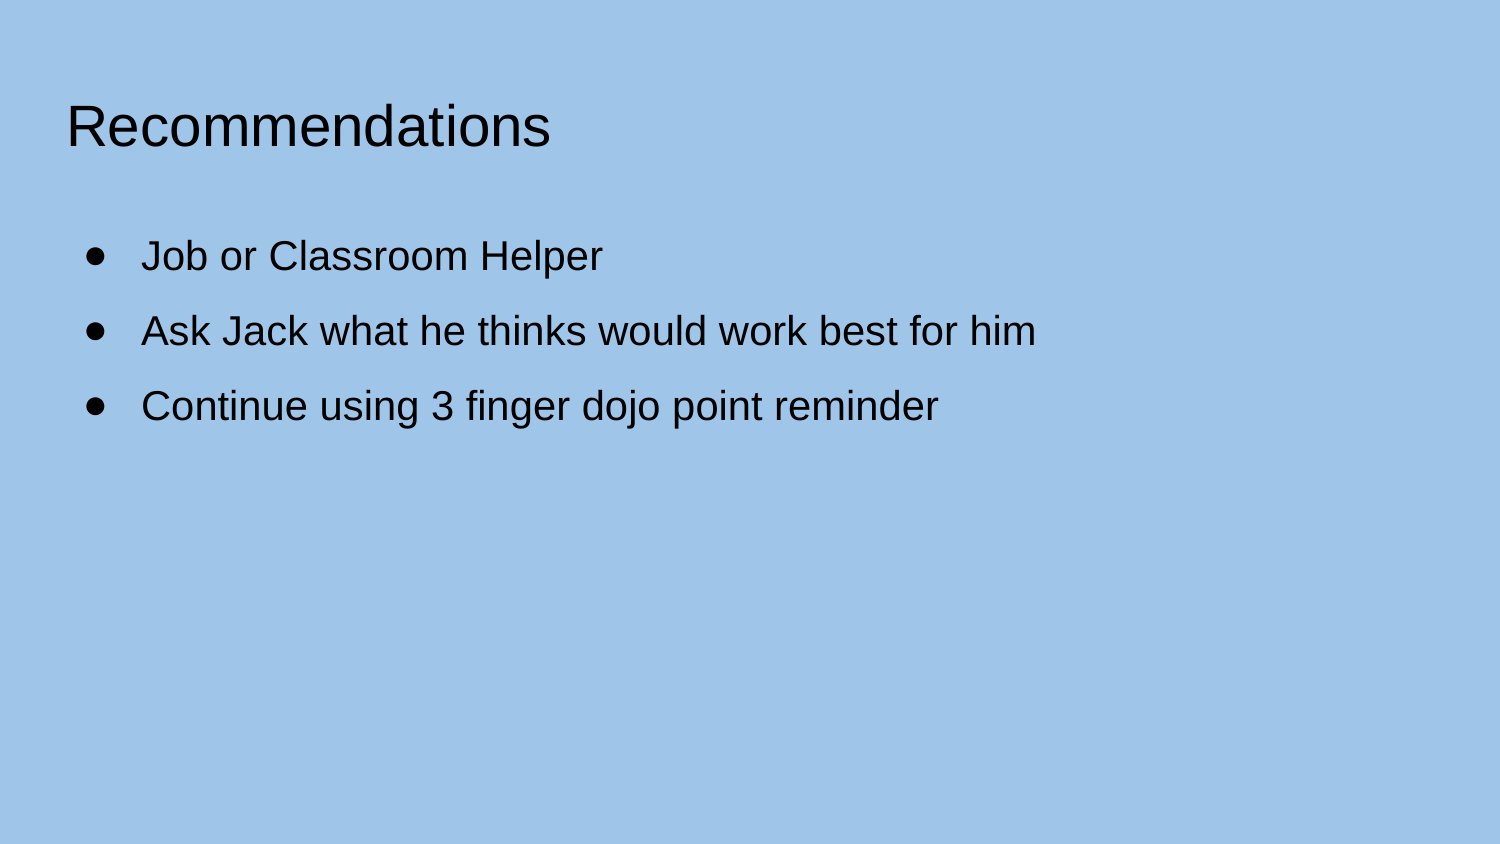

# Recommendations
Job or Classroom Helper
Ask Jack what he thinks would work best for him
Continue using 3 finger dojo point reminder